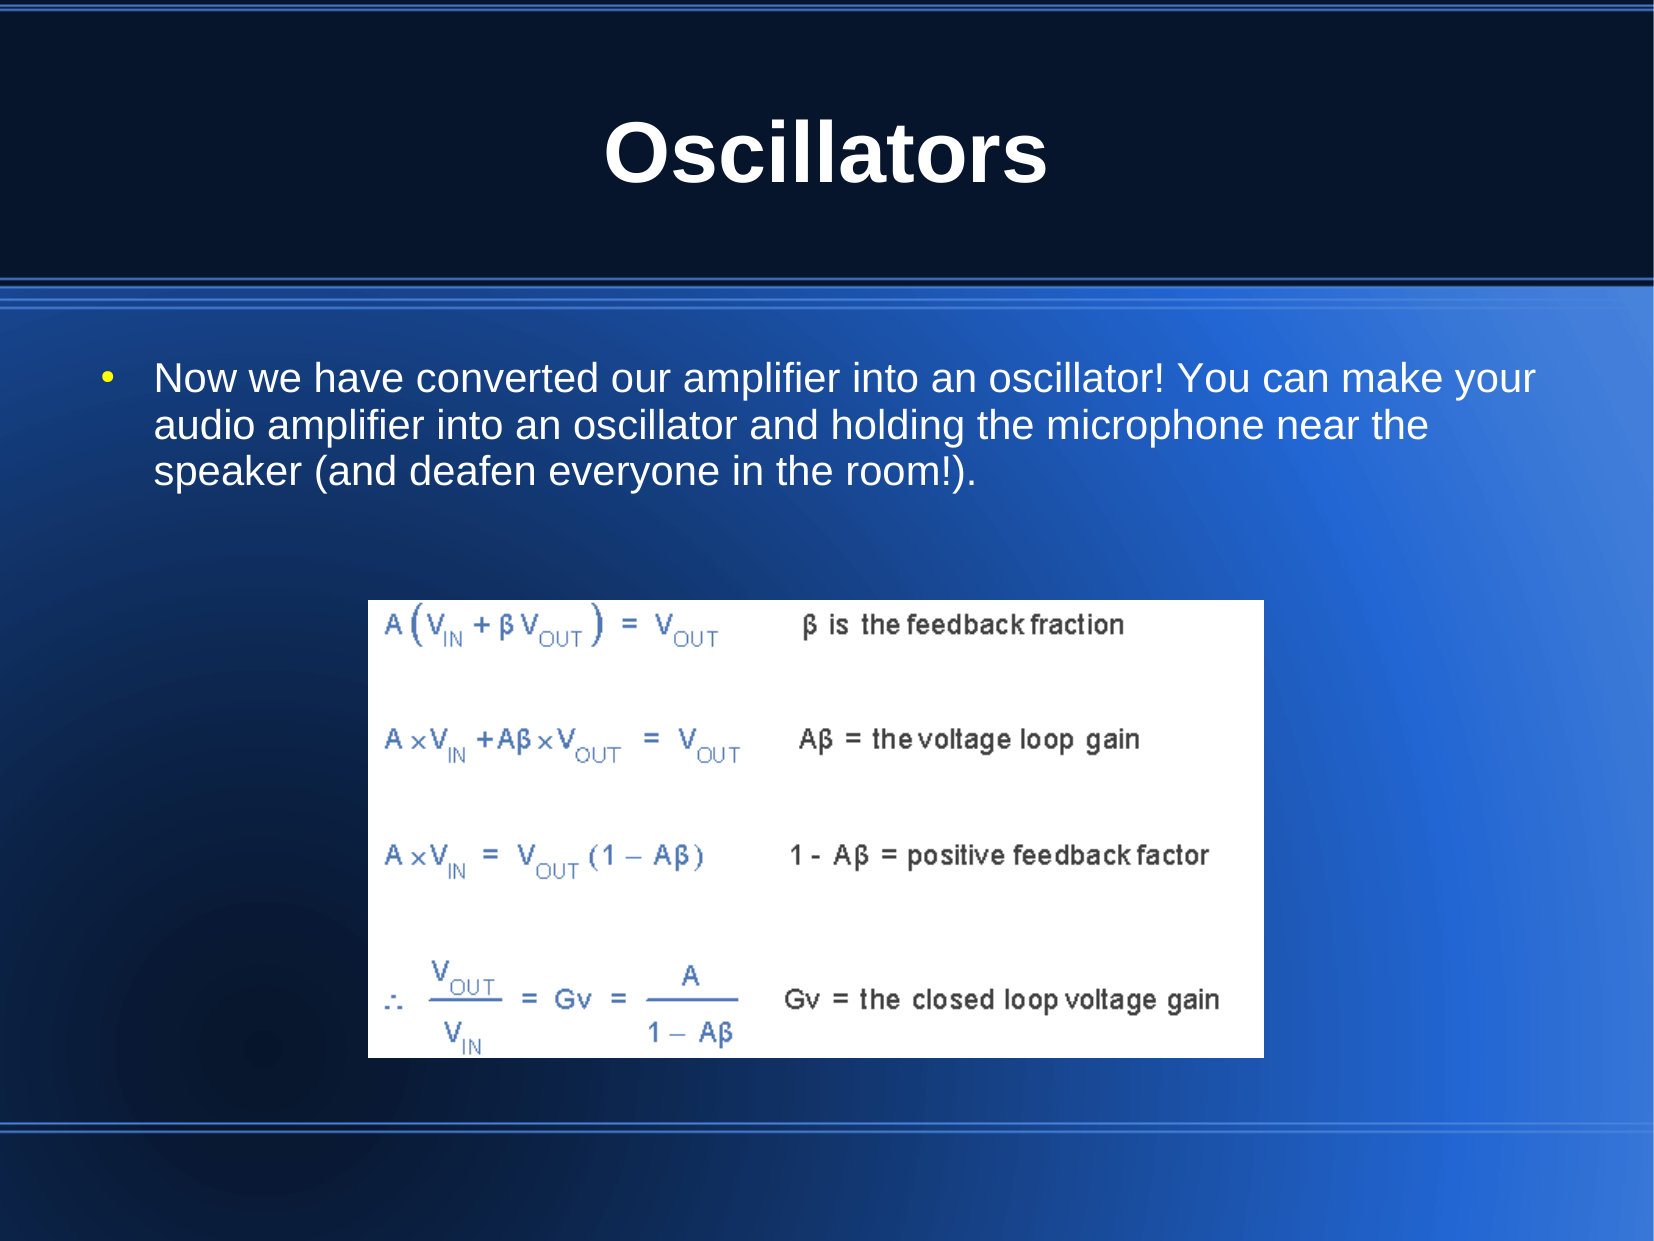

# Oscillators
Now we have converted our amplifier into an oscillator! You can make your audio amplifier into an oscillator and holding the microphone near the speaker (and deafen everyone in the room!).